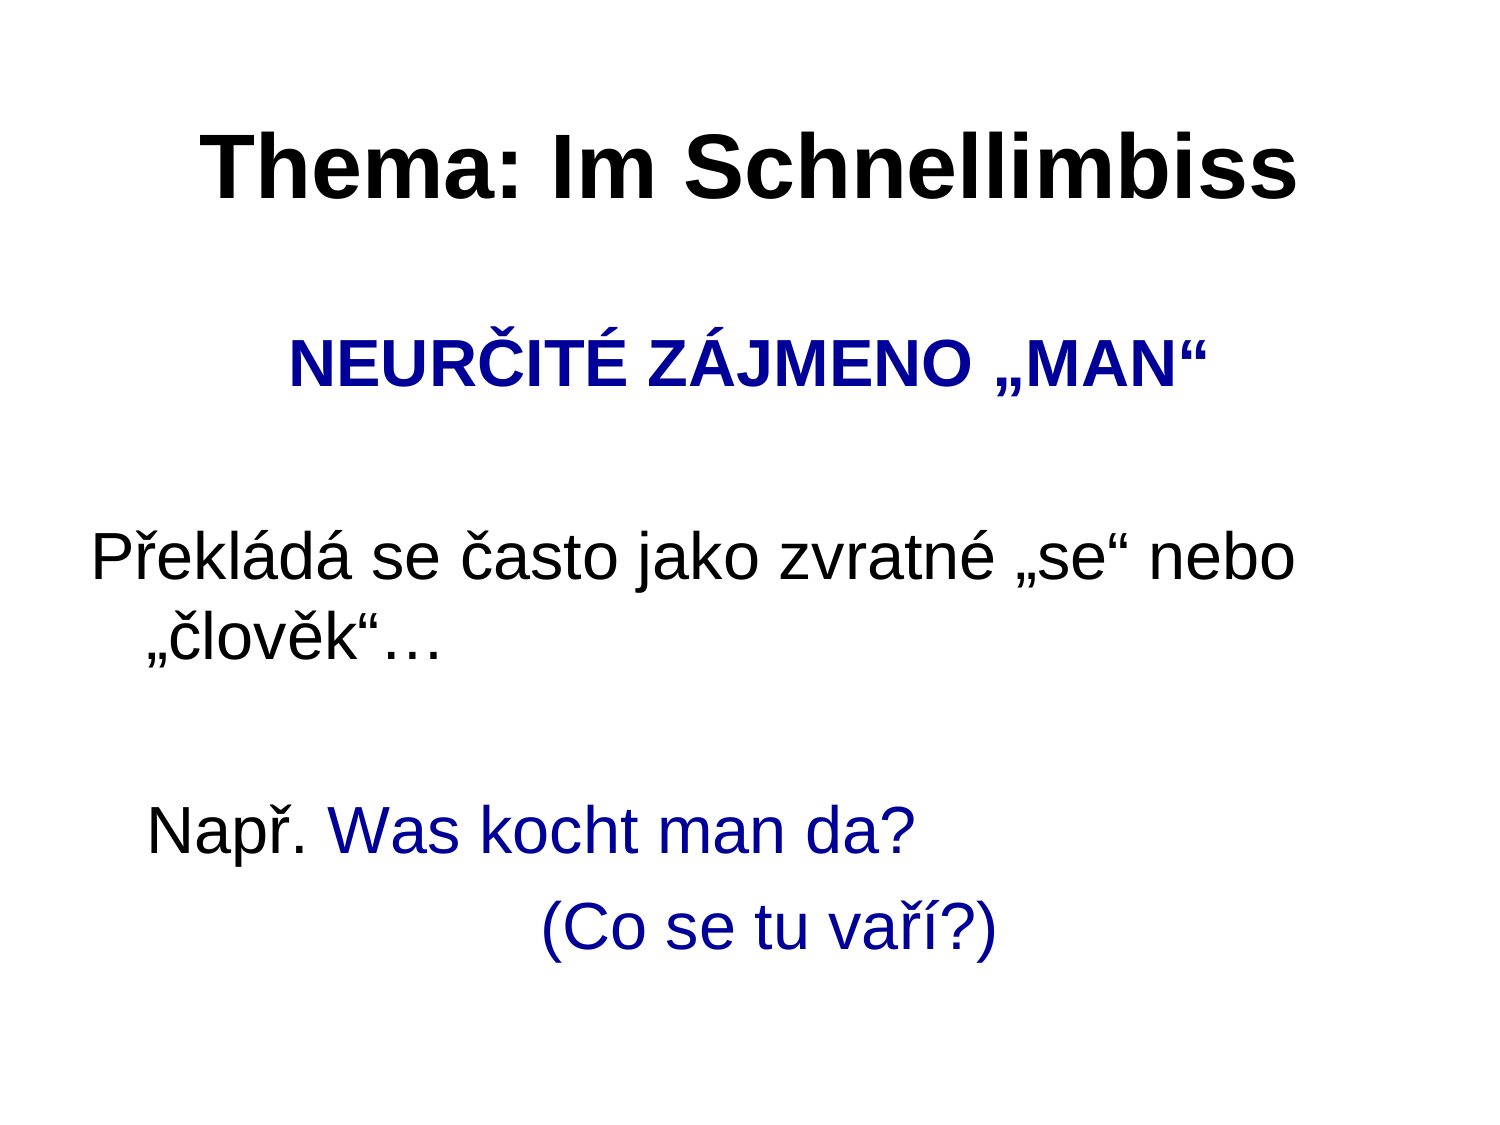

# Thema: Im Schnellimbiss
NEURČITÉ ZÁJMENO „MAN“
Překládá se často jako zvratné „se“ nebo „člověk“…
	Např. Was kocht man da?
				(Co se tu vaří?)